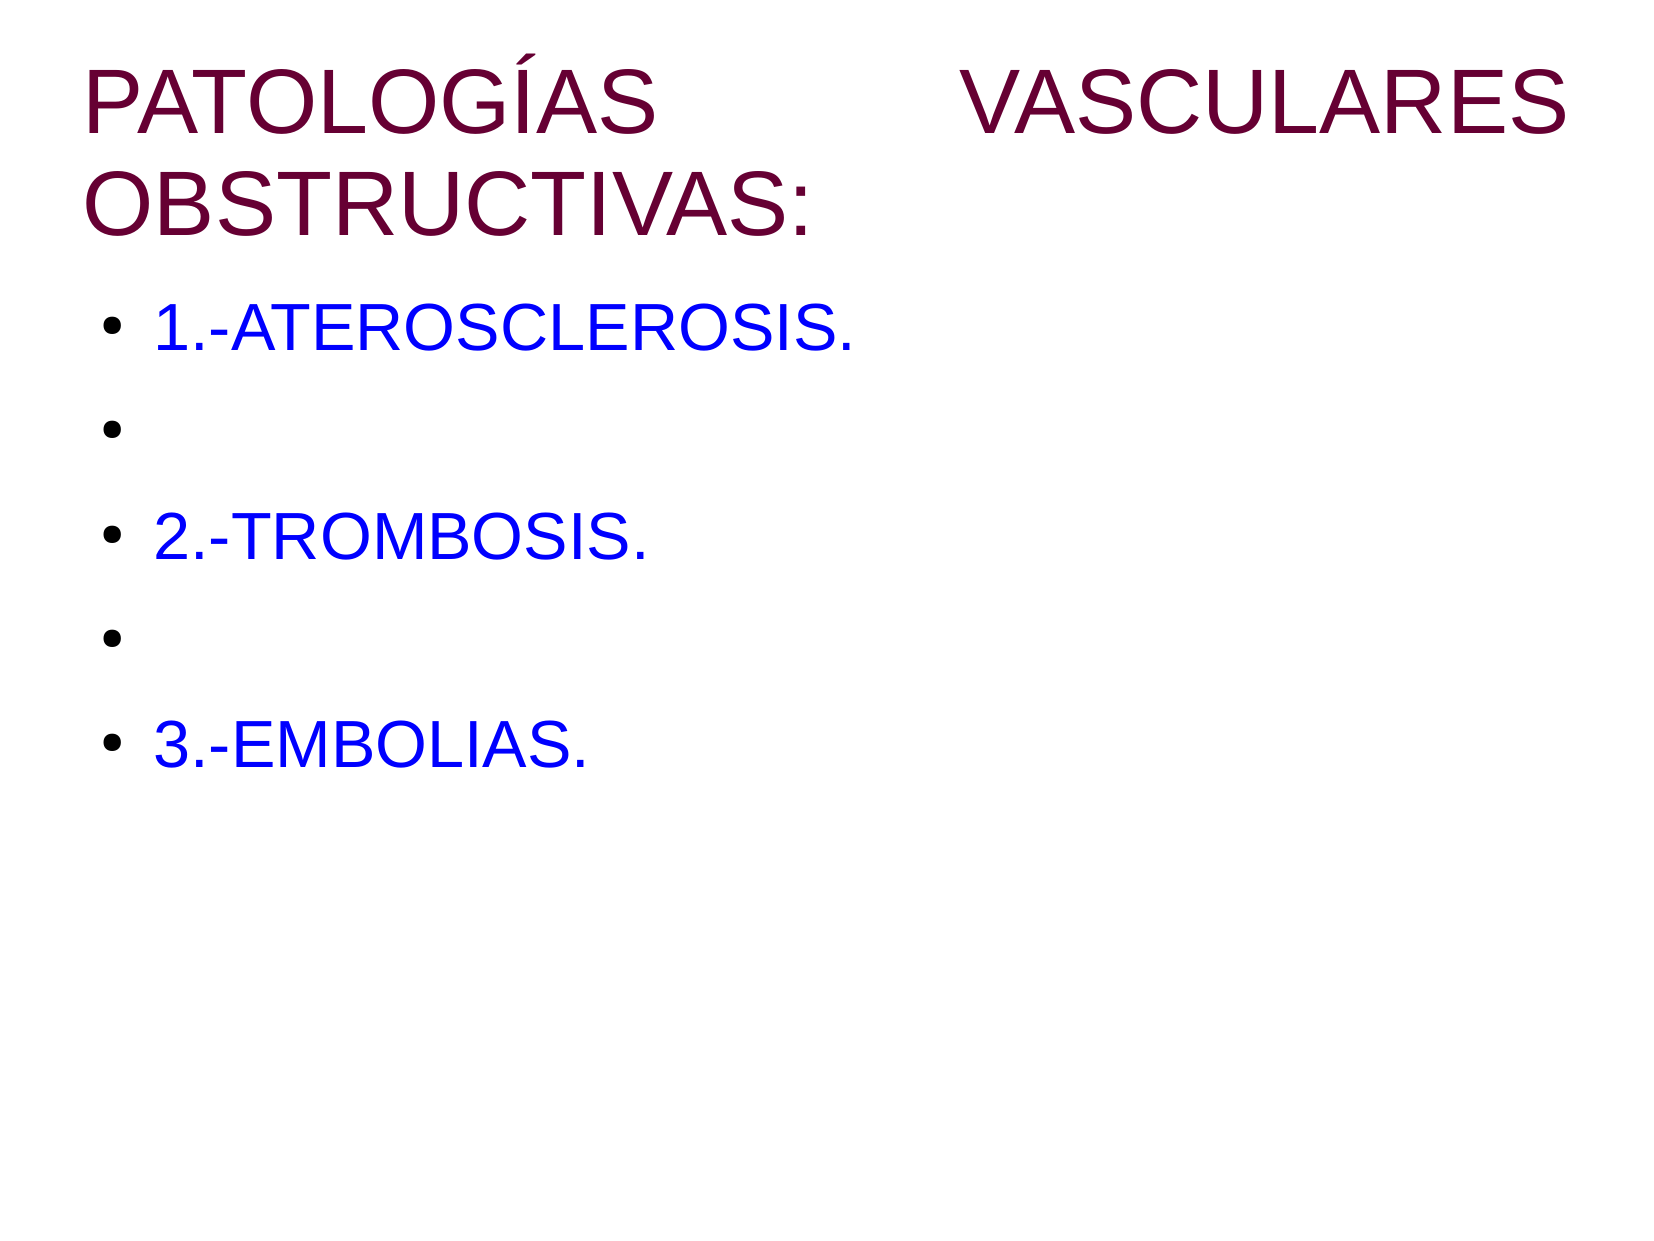

# PATOLOGÍAS VASCULARES OBSTRUCTIVAS:
1.-ATEROSCLEROSIS.
2.-TROMBOSIS.
3.-EMBOLIAS.